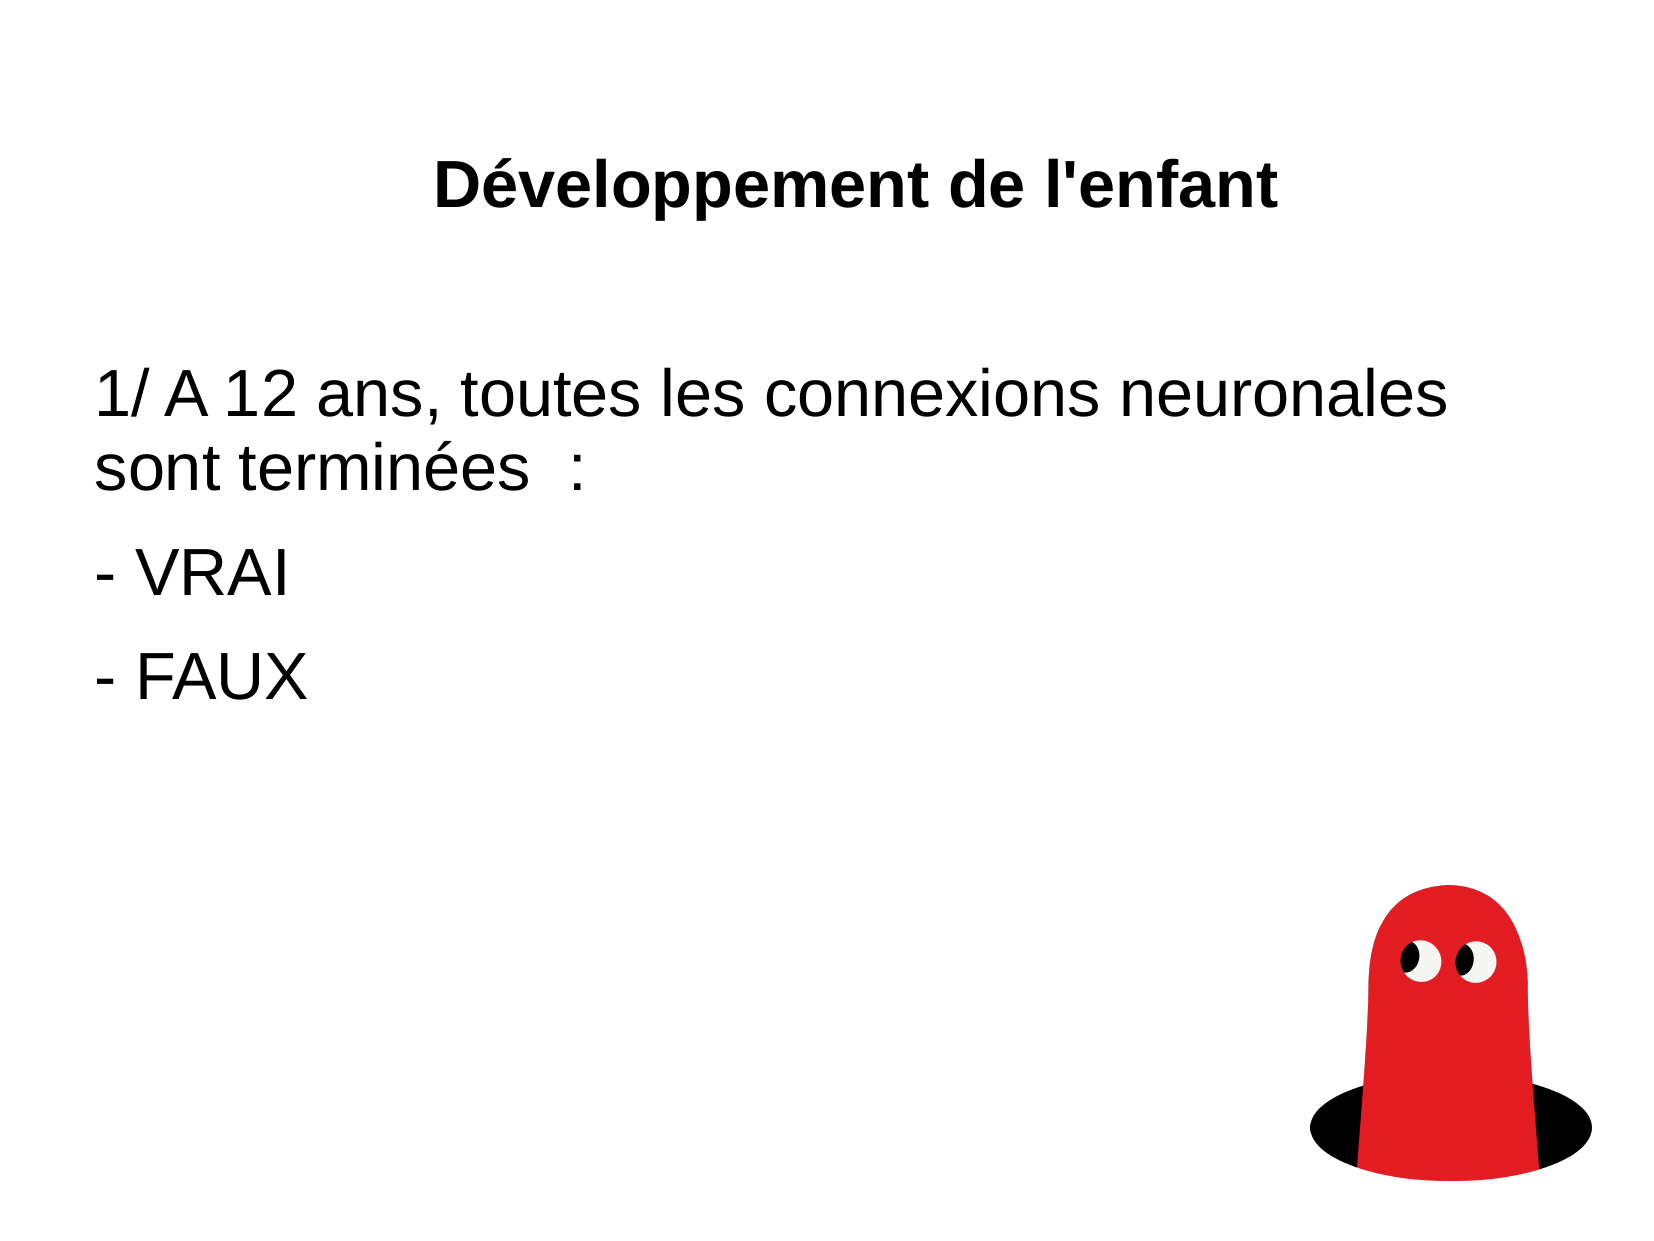

# Développement de l'enfant
1/ A 12 ans, toutes les connexions neuronales sont terminées  :
- VRAI
- FAUX